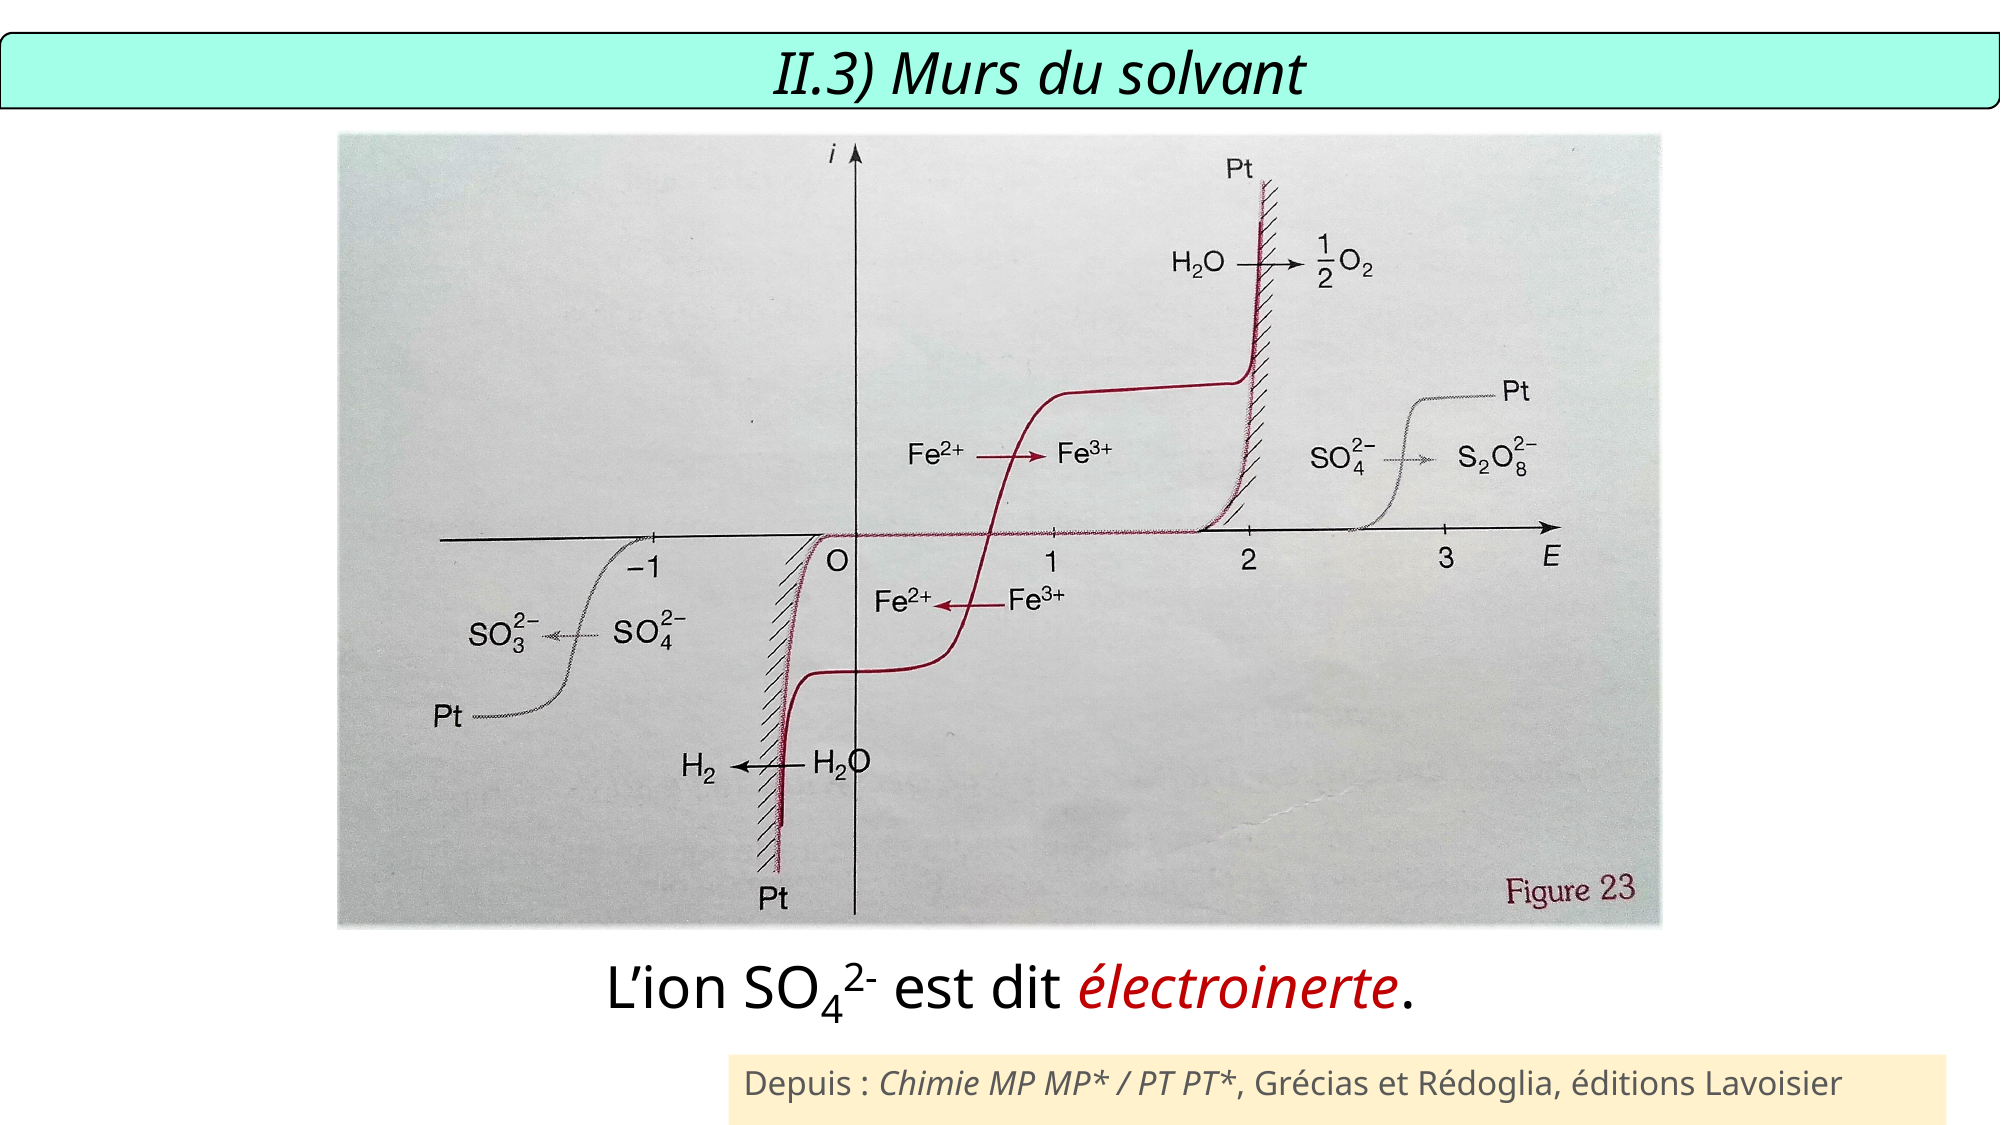

# II.3) Murs du solvant
L’ion SO42- est dit électroinerte.
LC 28 : Cinétique électrochimique – Isabelle Safa
Depuis : Chimie MP MP* / PT PT*, Grécias et Rédoglia, éditions Lavoisier